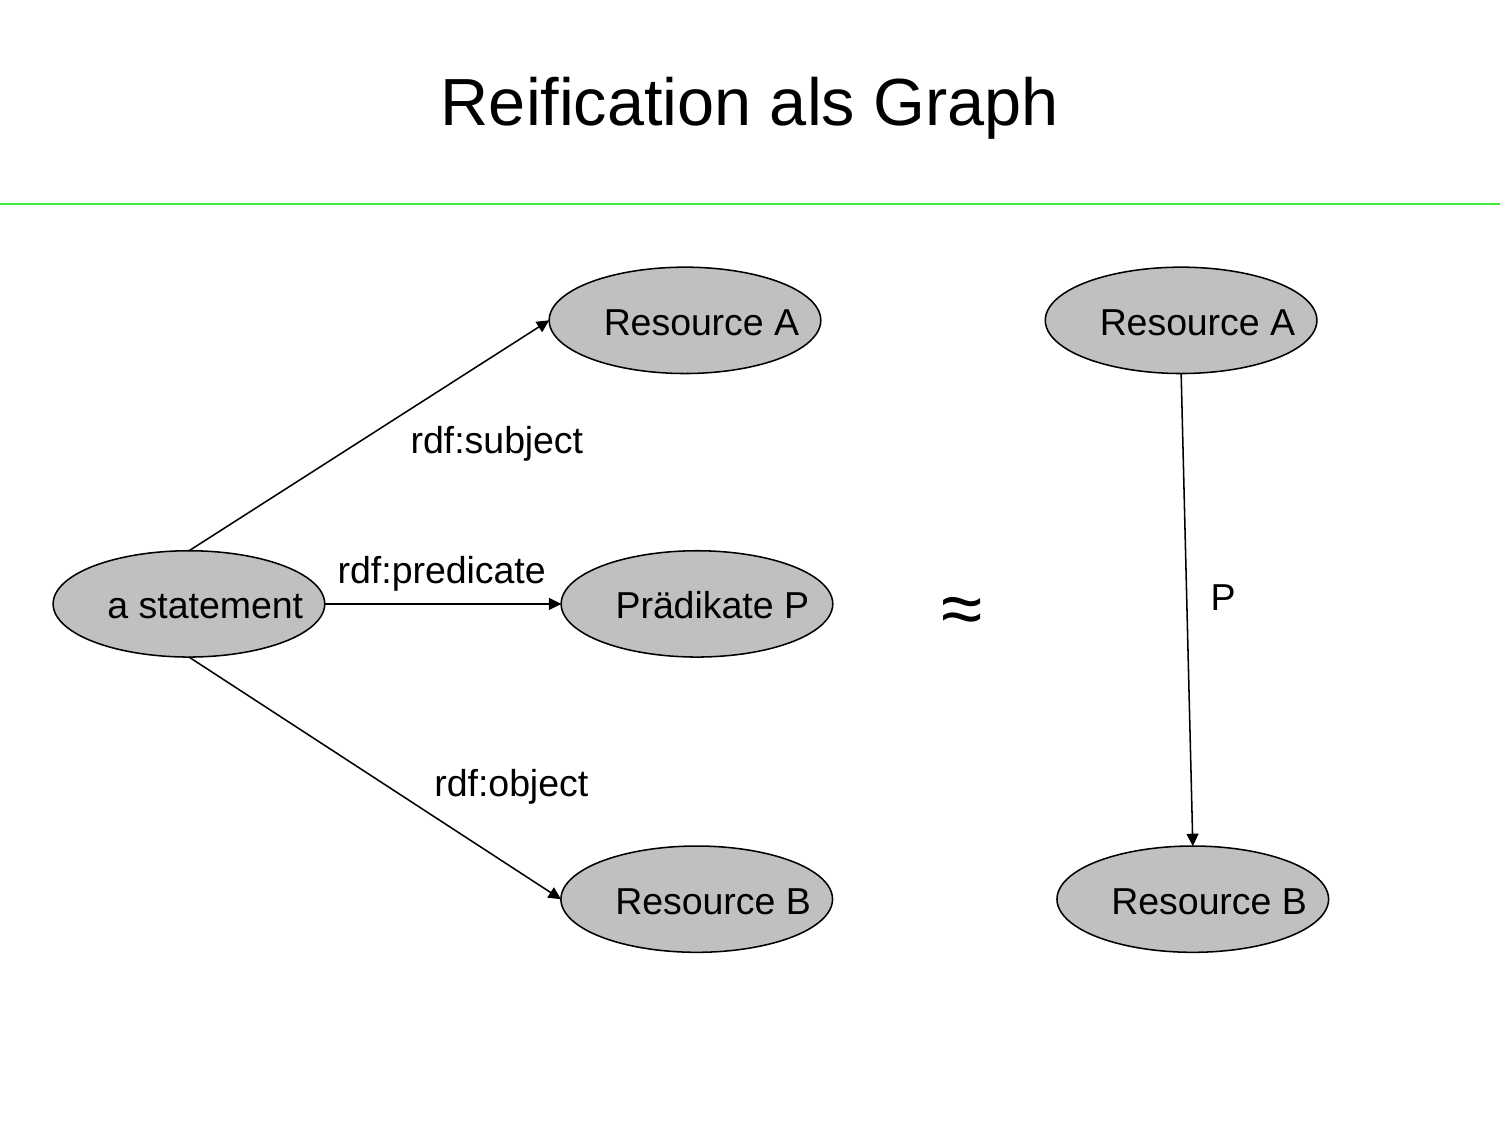

# Reification als Graph
Resource A
Resource A
rdf:subject
rdf:predicate
a statement
Prädikate P
≈
P
rdf:object
Resource B
Resource B